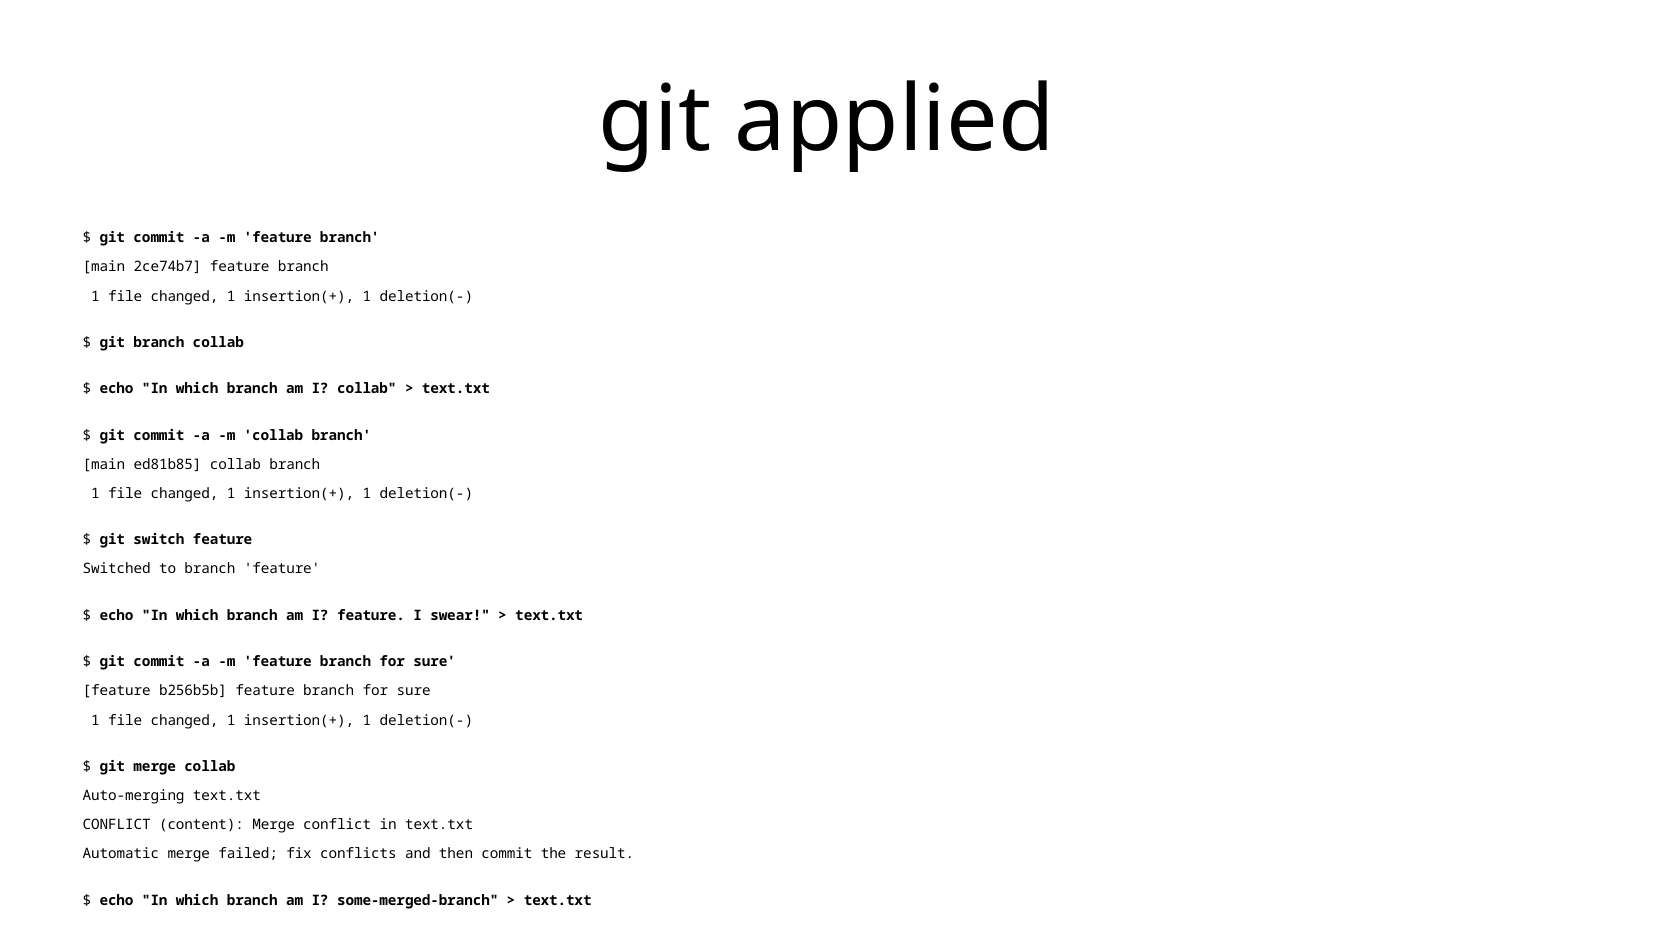

# git applied
$ git commit -a -m 'feature branch'
[main 2ce74b7] feature branch
 1 file changed, 1 insertion(+), 1 deletion(-)
$ git branch collab
$ echo "In which branch am I? collab" > text.txt
$ git commit -a -m 'collab branch'
[main ed81b85] collab branch
 1 file changed, 1 insertion(+), 1 deletion(-)
$ git switch feature
Switched to branch 'feature'
$ echo "In which branch am I? feature. I swear!" > text.txt
$ git commit -a -m 'feature branch for sure'
[feature b256b5b] feature branch for sure
 1 file changed, 1 insertion(+), 1 deletion(-)
$ git merge collab
Auto-merging text.txt
CONFLICT (content): Merge conflict in text.txt
Automatic merge failed; fix conflicts and then commit the result.
$ echo "In which branch am I? some-merged-branch" > text.txt